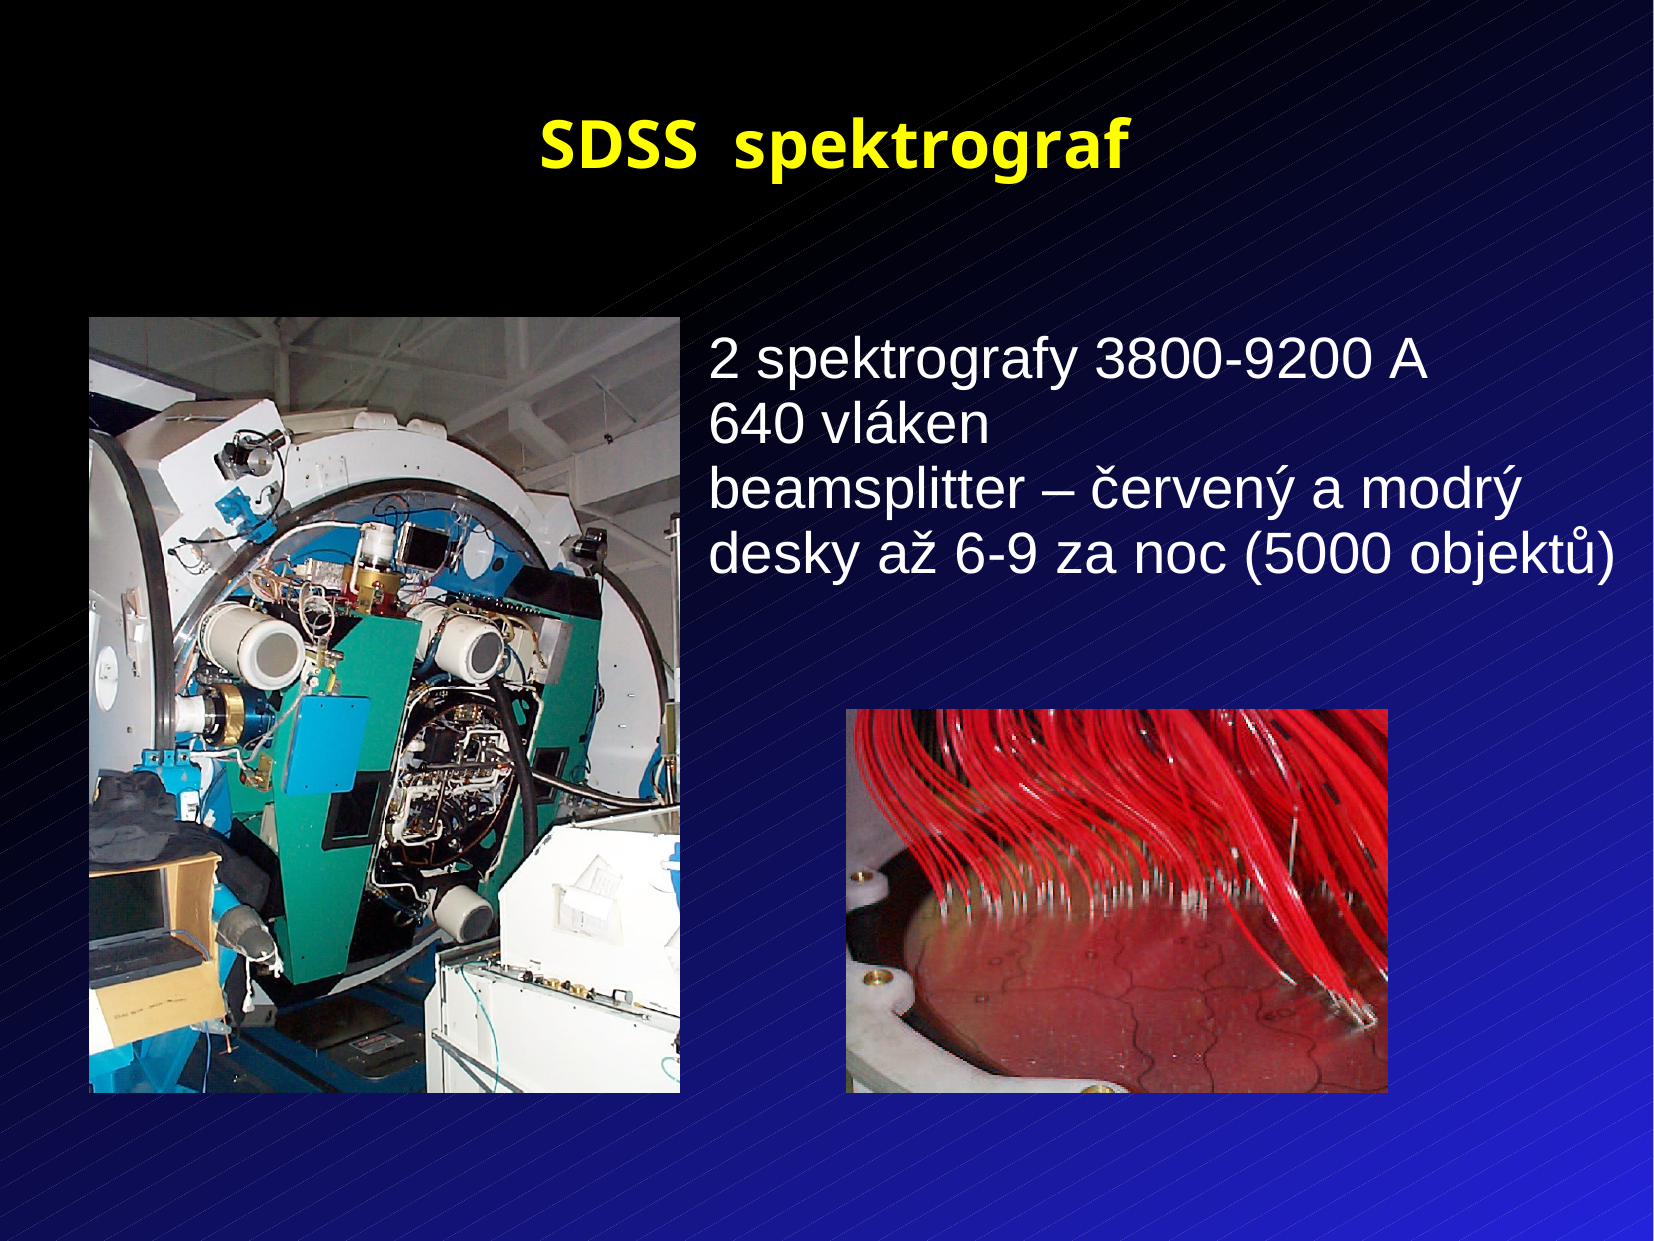

# SDSS spektrograf
2 spektrografy 3800-9200 A
640 vláken
beamsplitter – červený a modrý
desky až 6-9 za noc (5000 objektů)